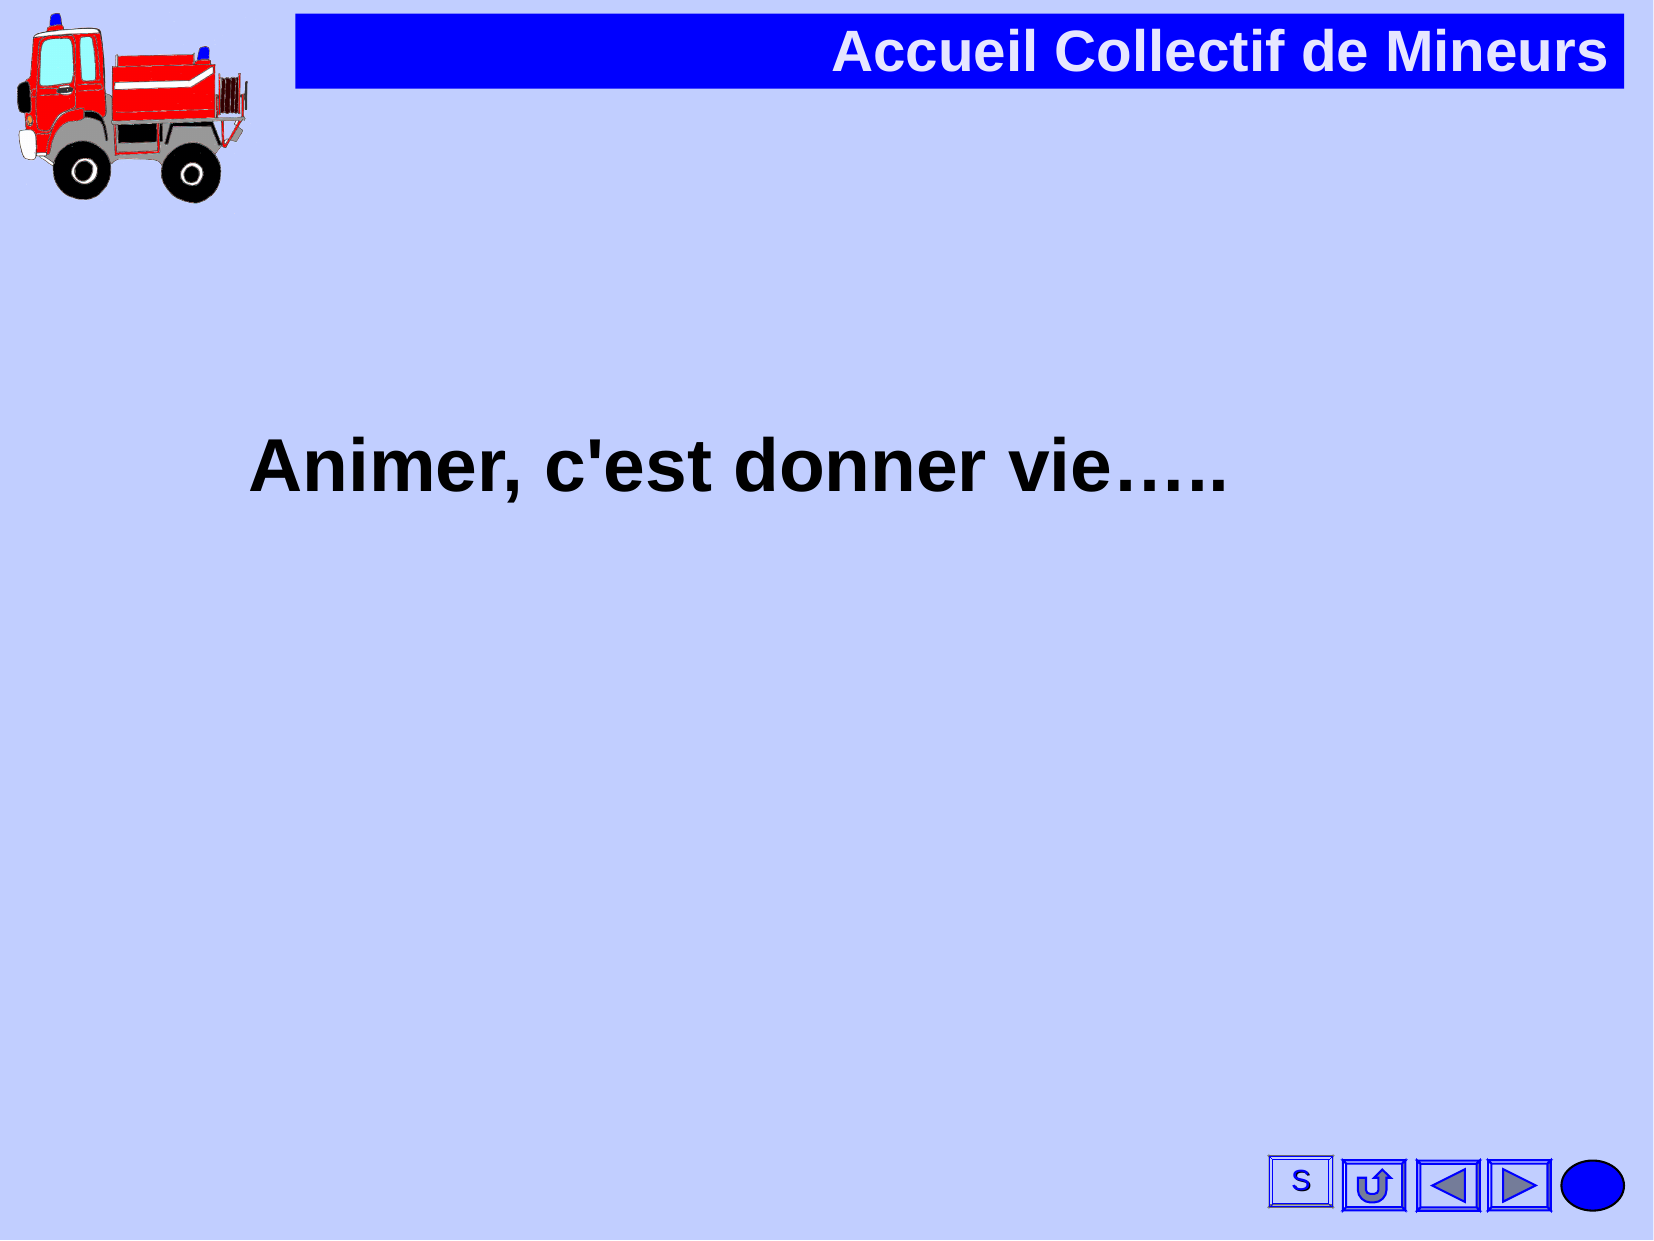

Accueil Collectif de Mineurs
# Animer, c'est donner vie…..